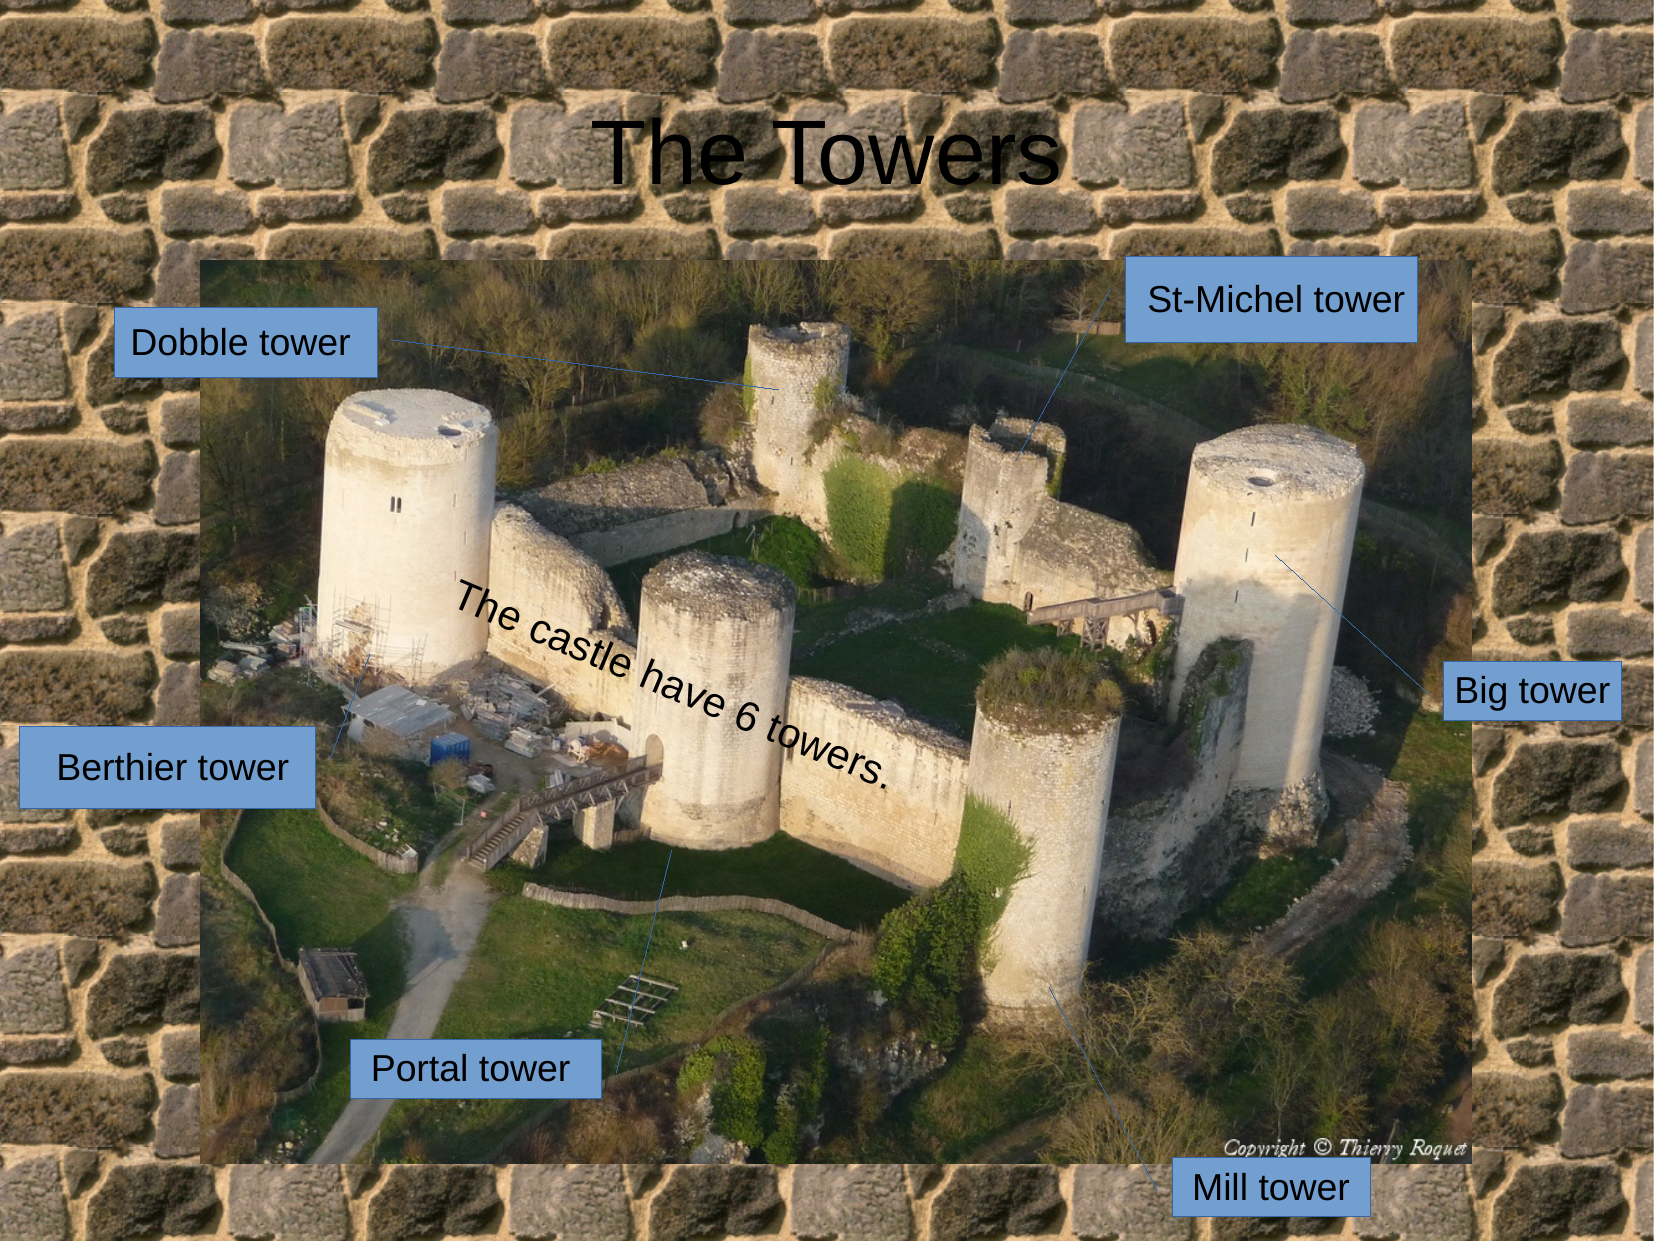

# The Towers
 St-Michel tower
Dobble tower
The castle have 6 towers.
Big tower
 Berthier tower
Portal tower
Mill tower